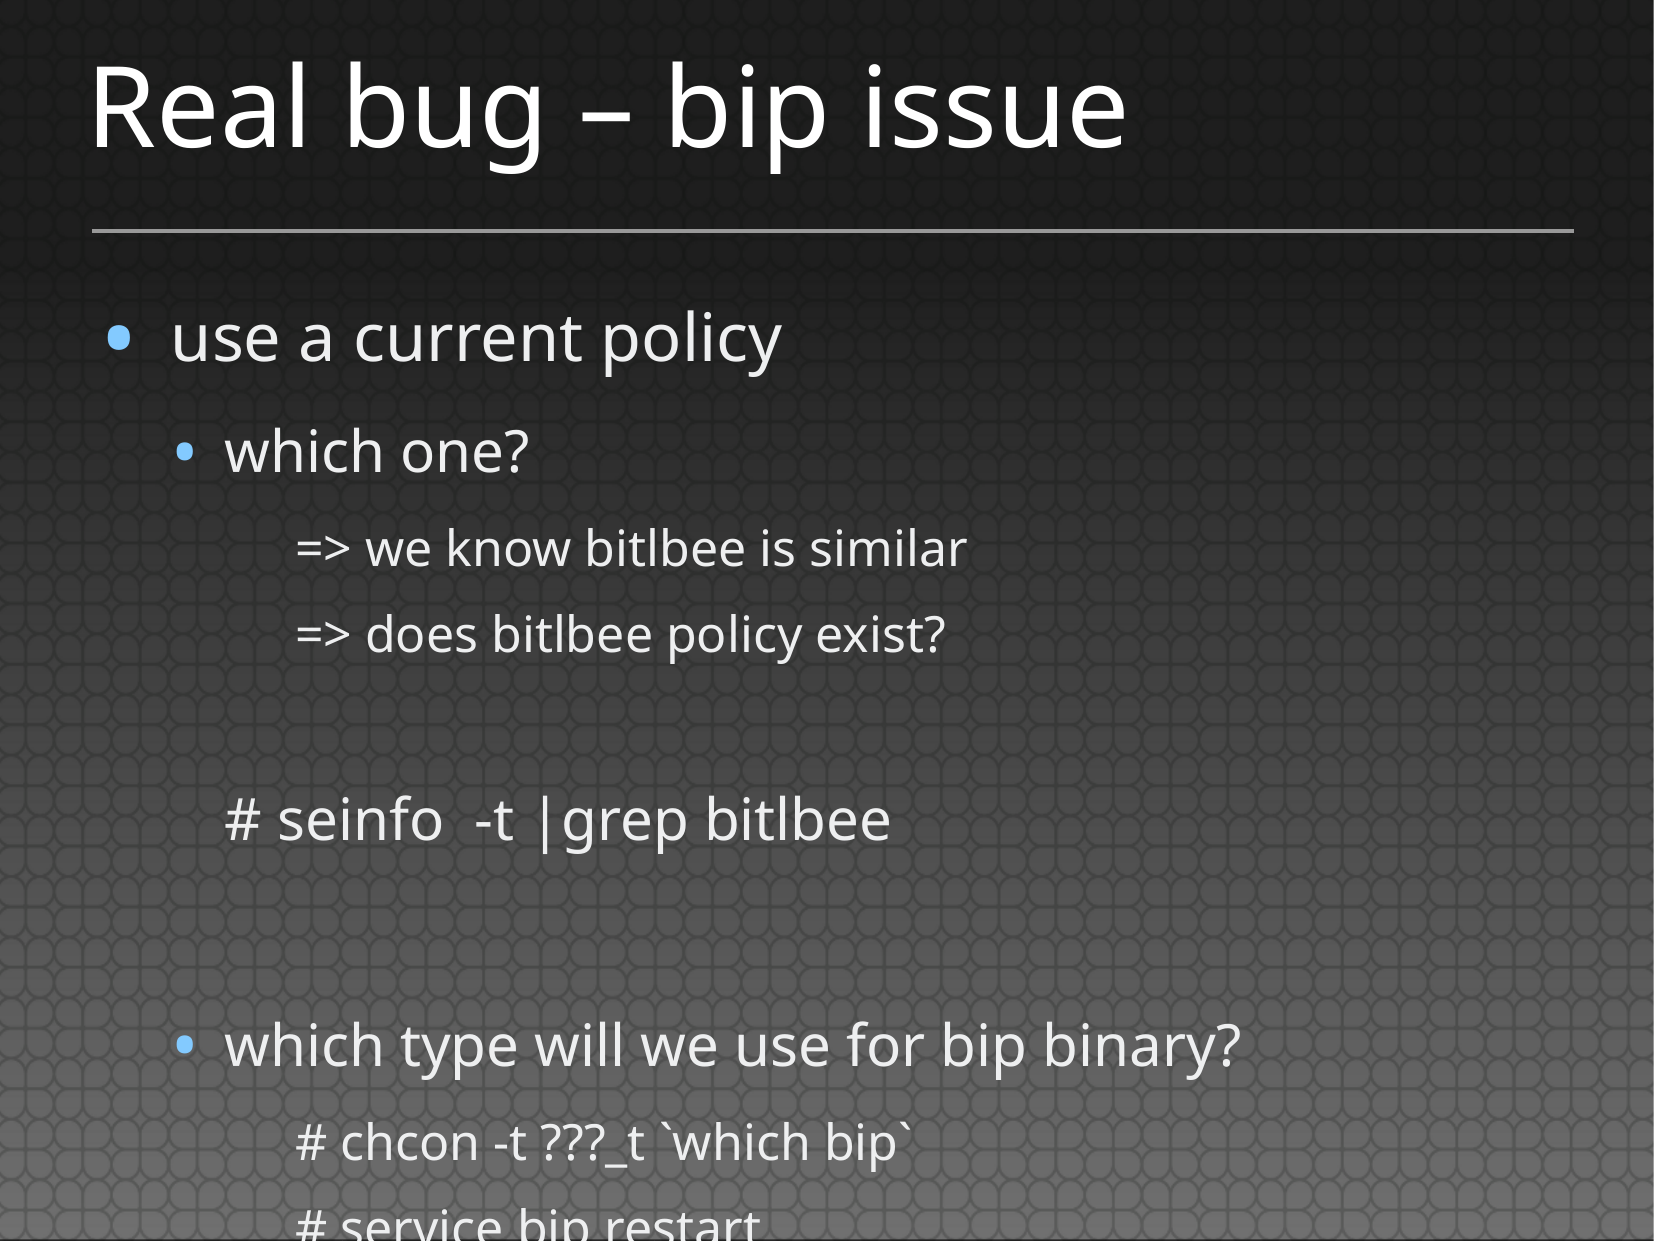

# Real bug – bip issue
 use a current policy
which one?
=> we know bitlbee is similar
=> does bitlbee policy exist?
# seinfo -t |grep bitlbee
which type will we use for bip binary?
# chcon -t ???_t `which bip`
# service bip restart